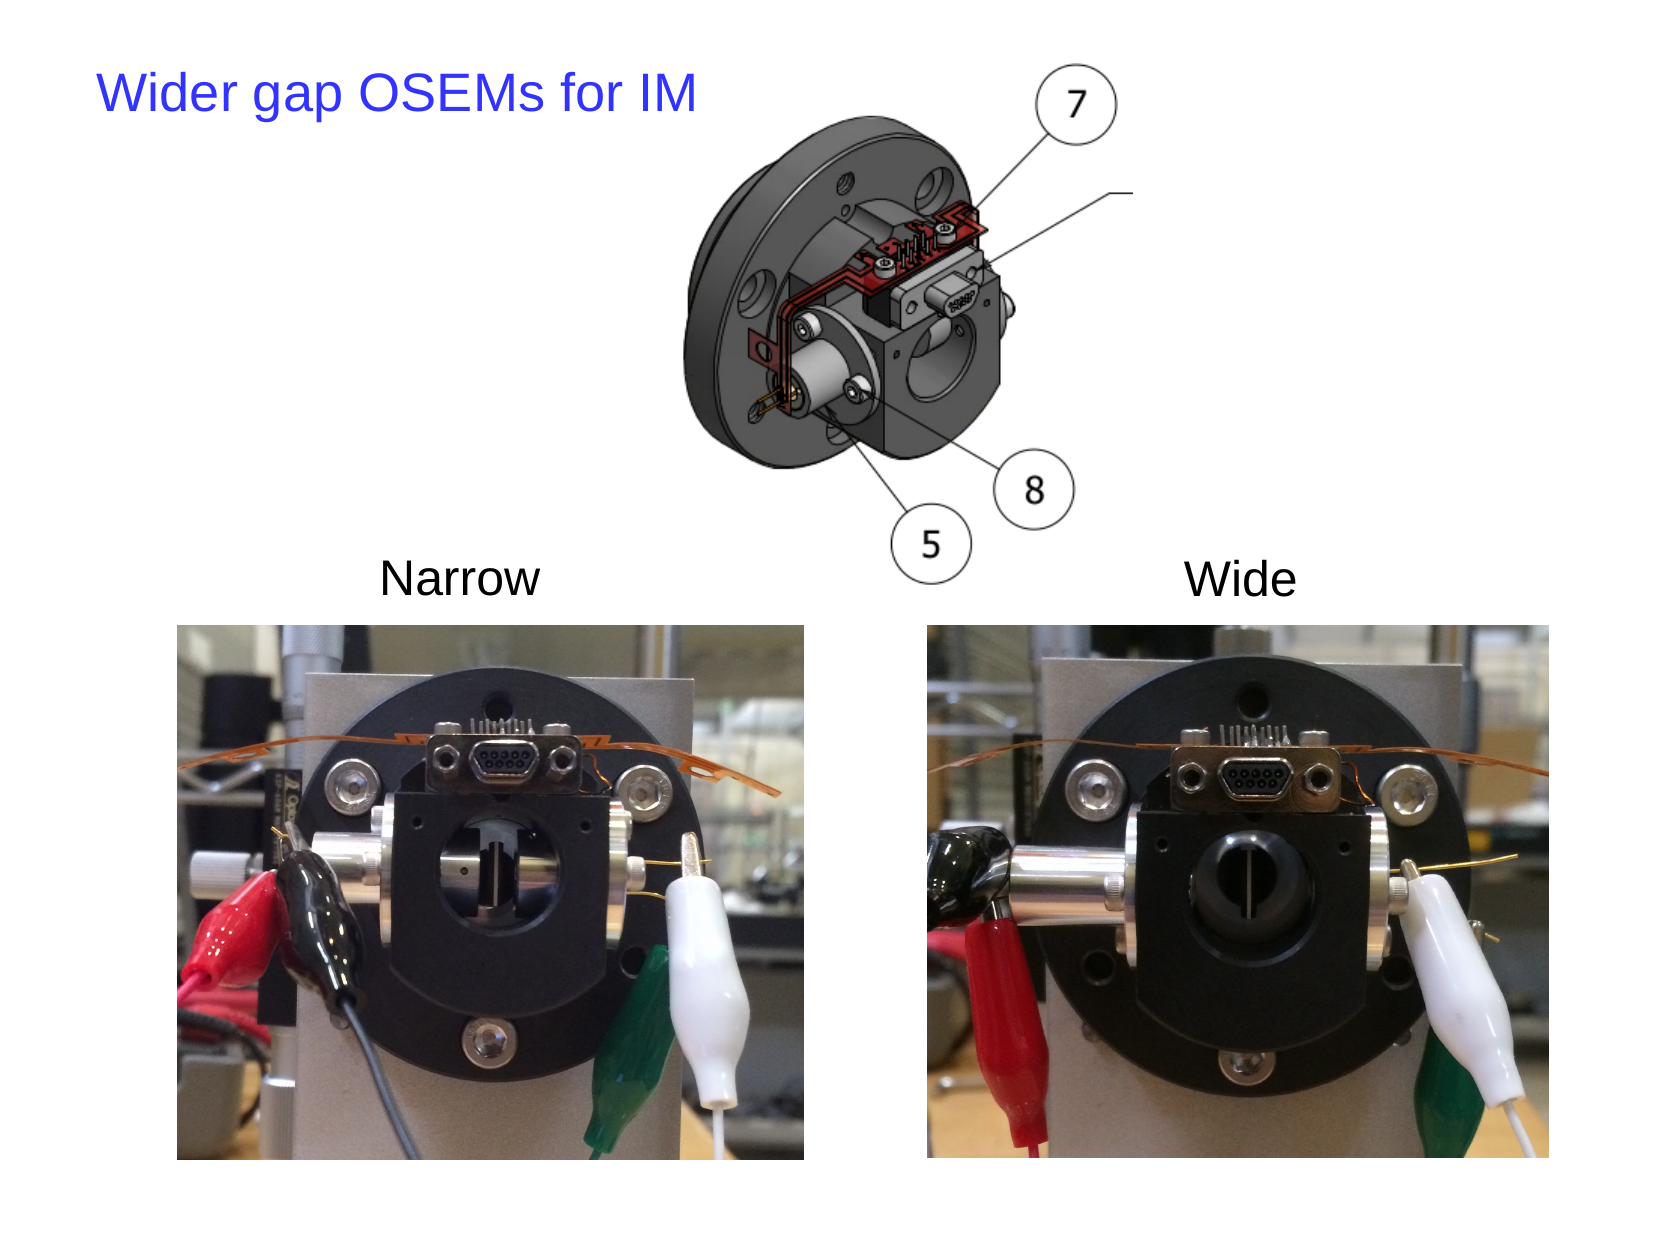

Wider gap OSEMs for IM
Narrow
Wide